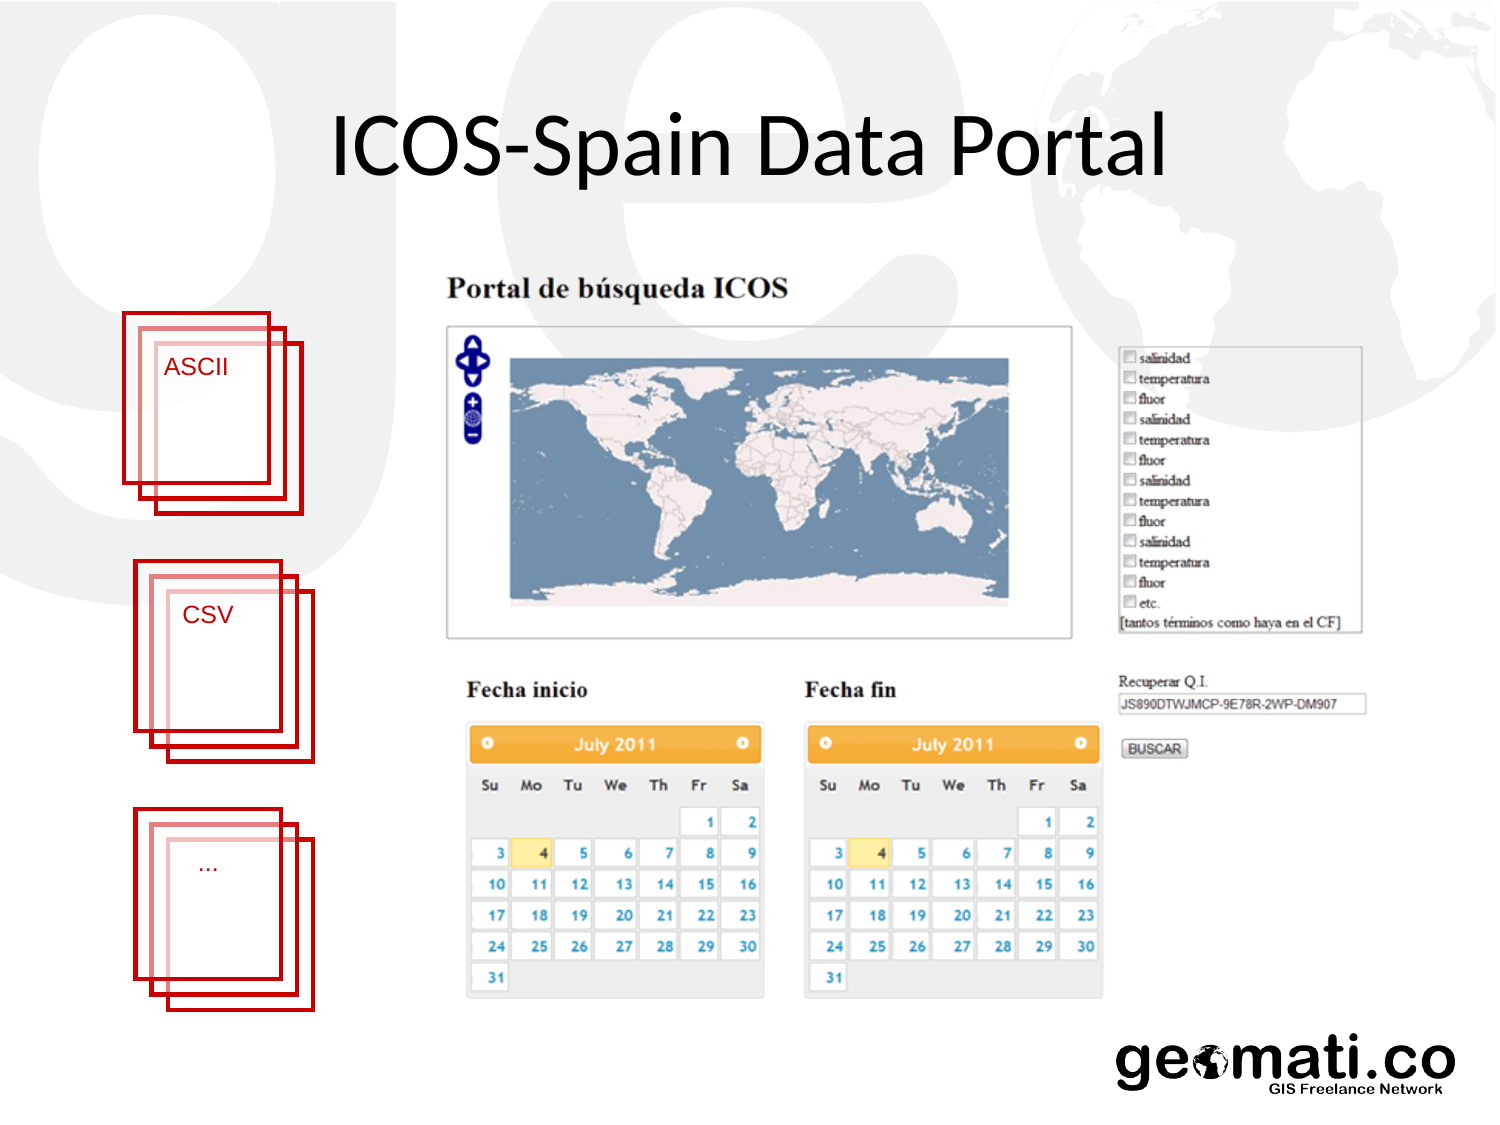

# ICOS-Spain Data Portal
ASCII
CSV
...